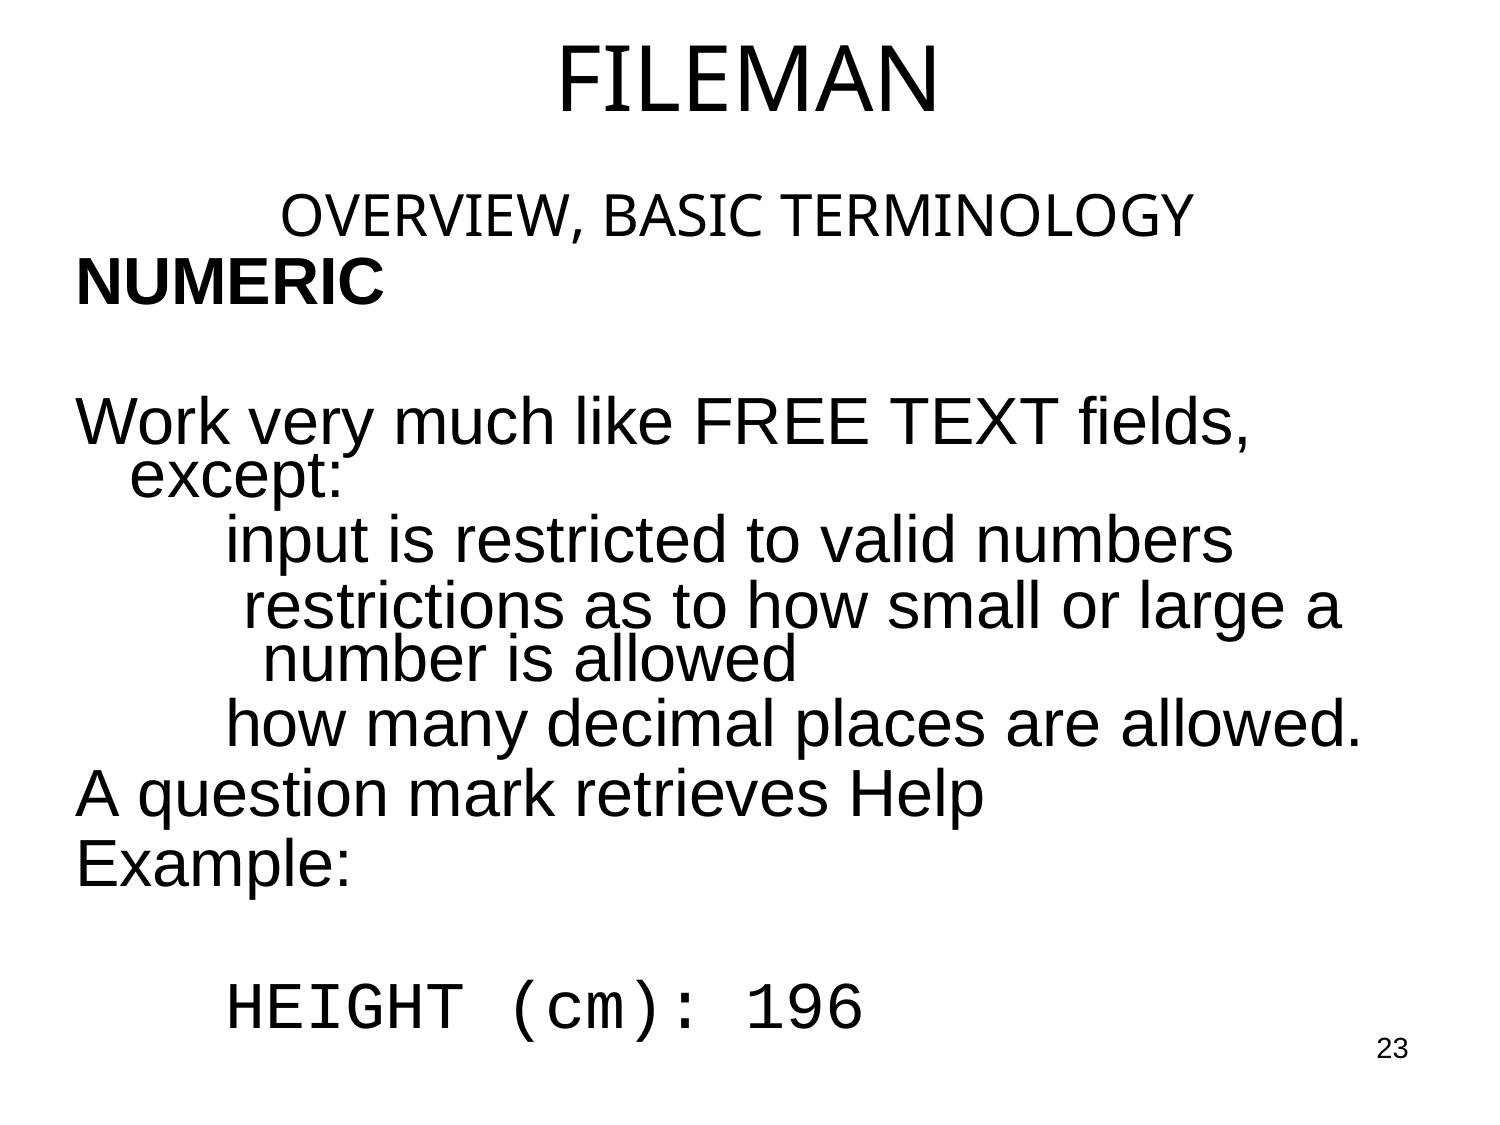

# FILEMAN OVERVIEW, BASIC TERMINOLOGY
NUMERIC
Work very much like FREE TEXT fields, except:
input is restricted to valid numbers
 restrictions as to how small or large a number is allowed
how many decimal places are allowed.
A question mark retrieves Help
Example:
 		HEIGHT (cm): 196
23